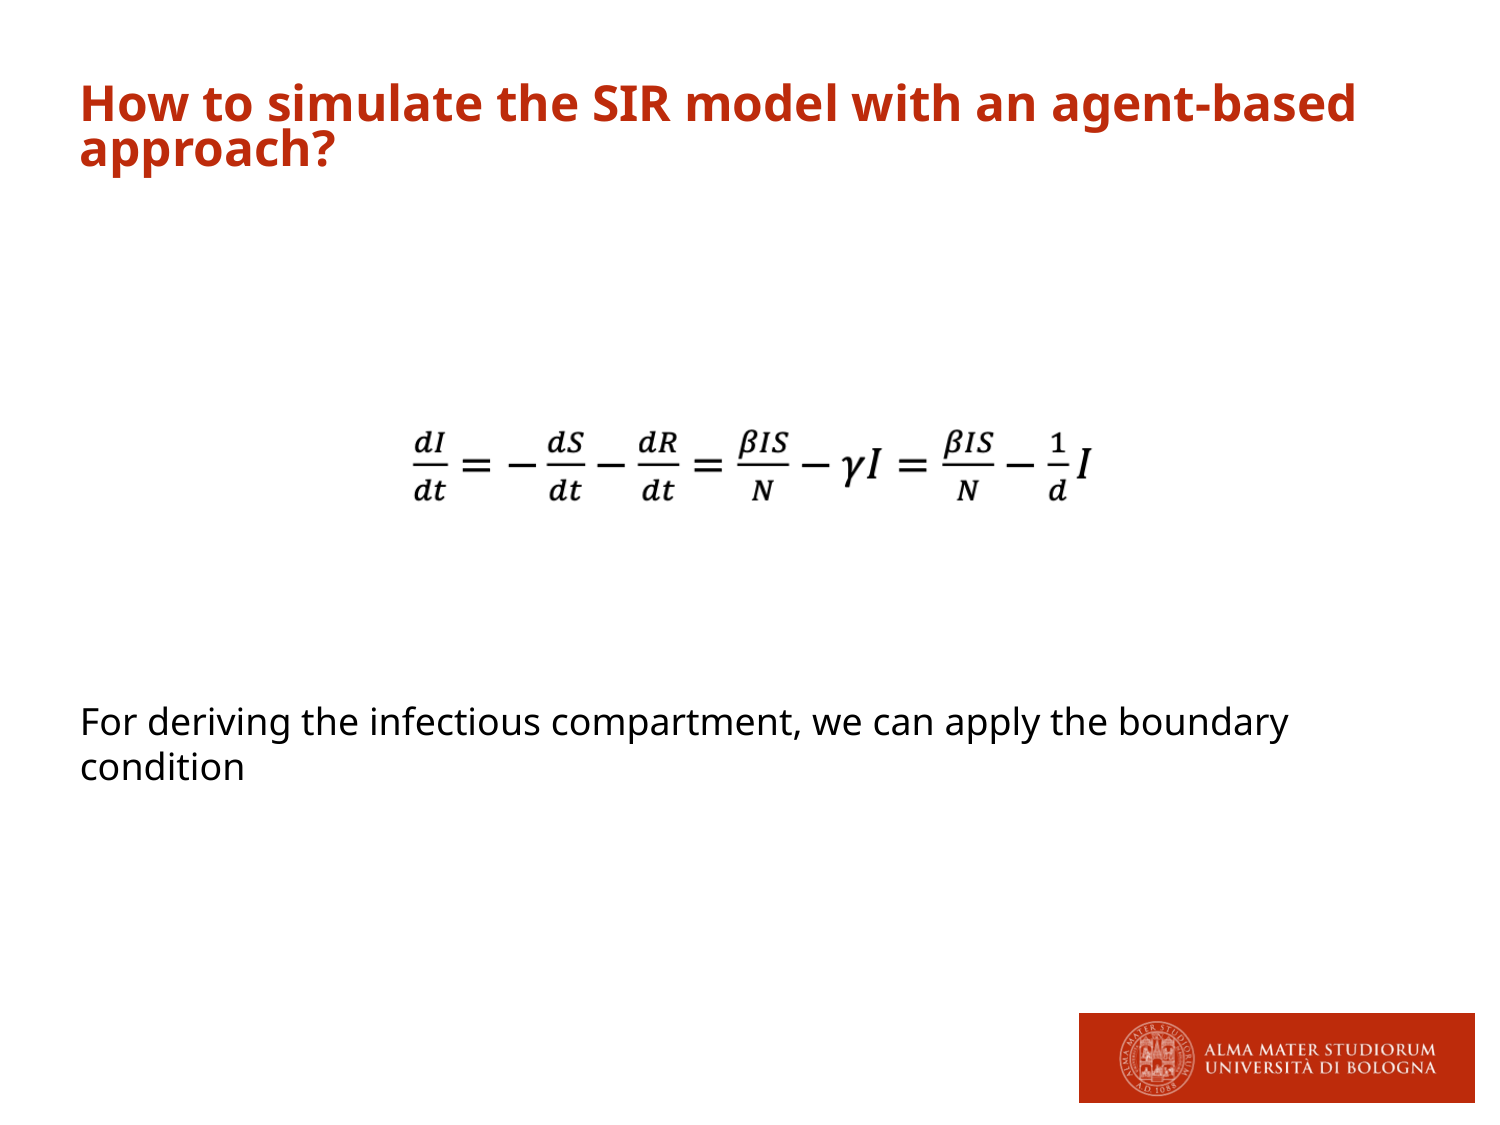

# How to simulate the SIR model with an agent-based approach?
For deriving the infectious compartment, we can apply the boundary condition